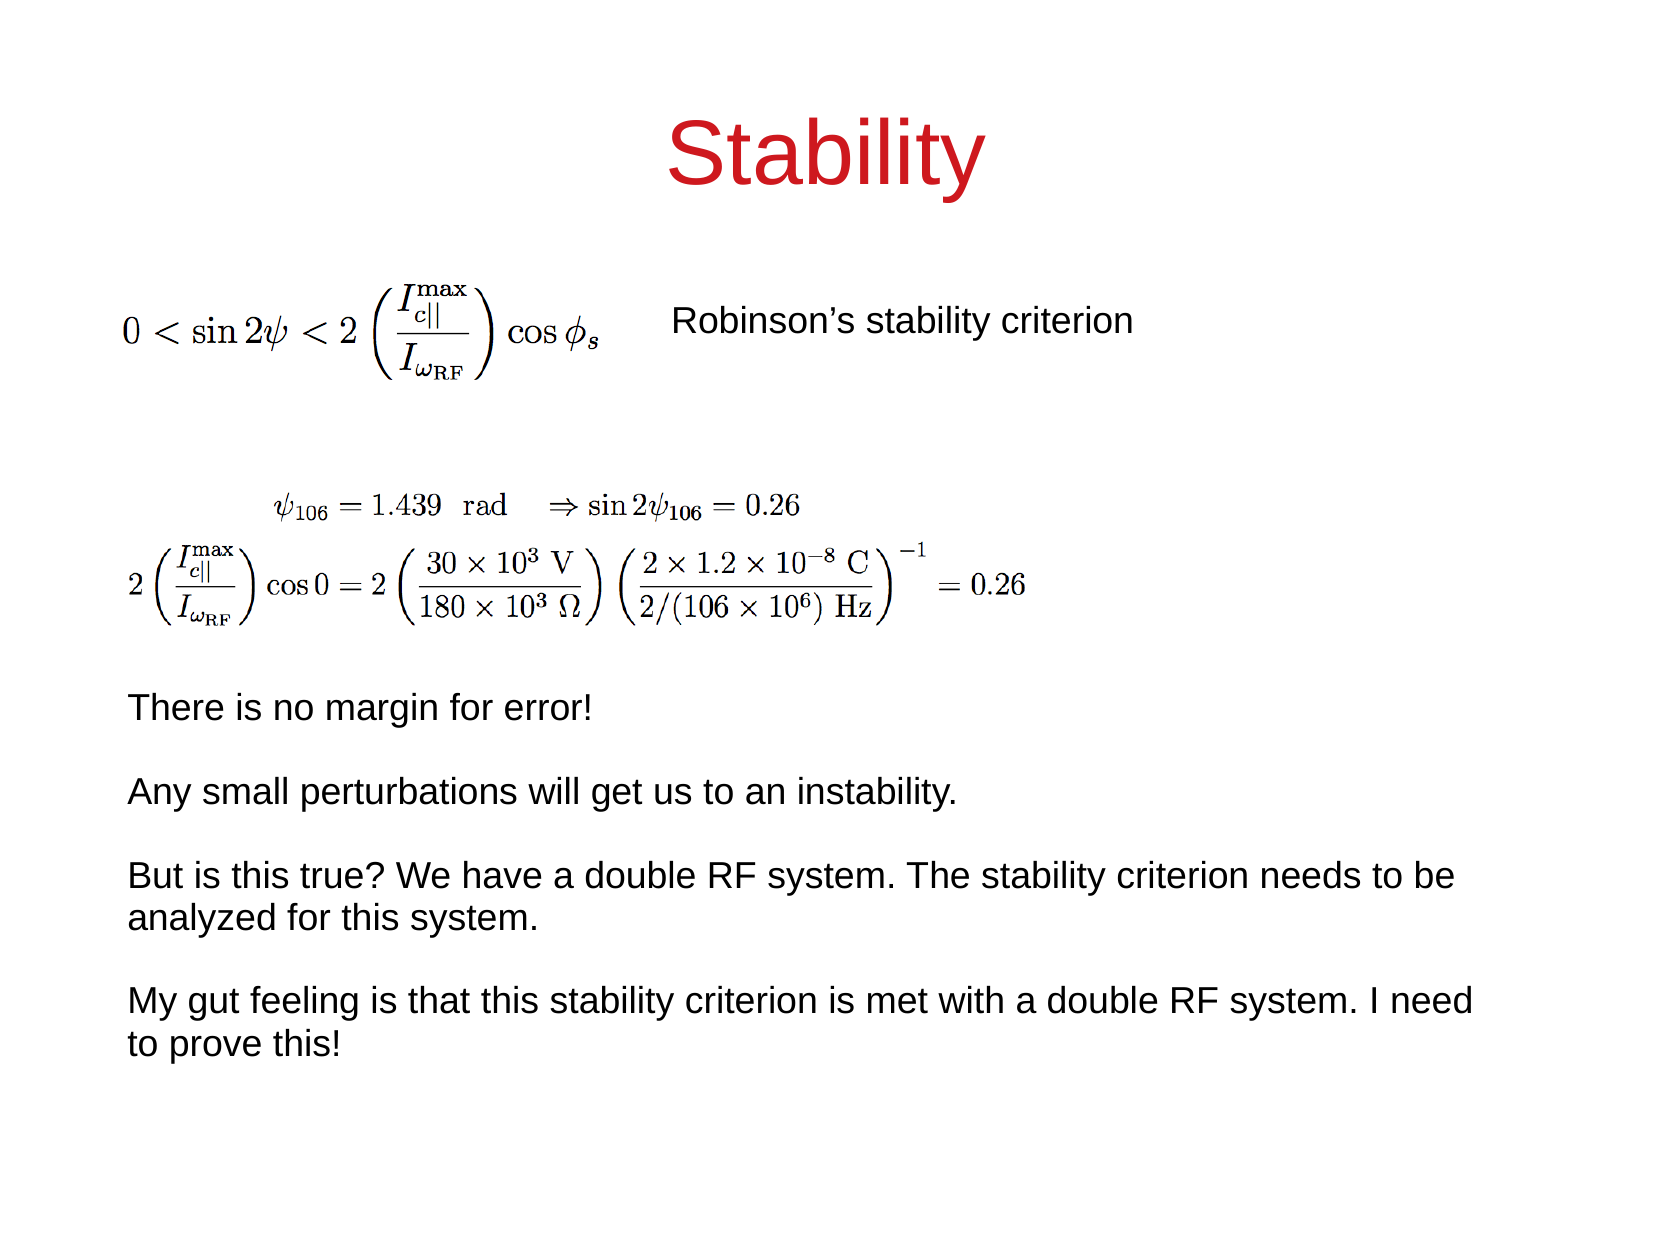

# Stability
Robinson’s stability criterion
There is no margin for error!
Any small perturbations will get us to an instability.
But is this true? We have a double RF system. The stability criterion needs to be analyzed for this system.
My gut feeling is that this stability criterion is met with a double RF system. I need to prove this!